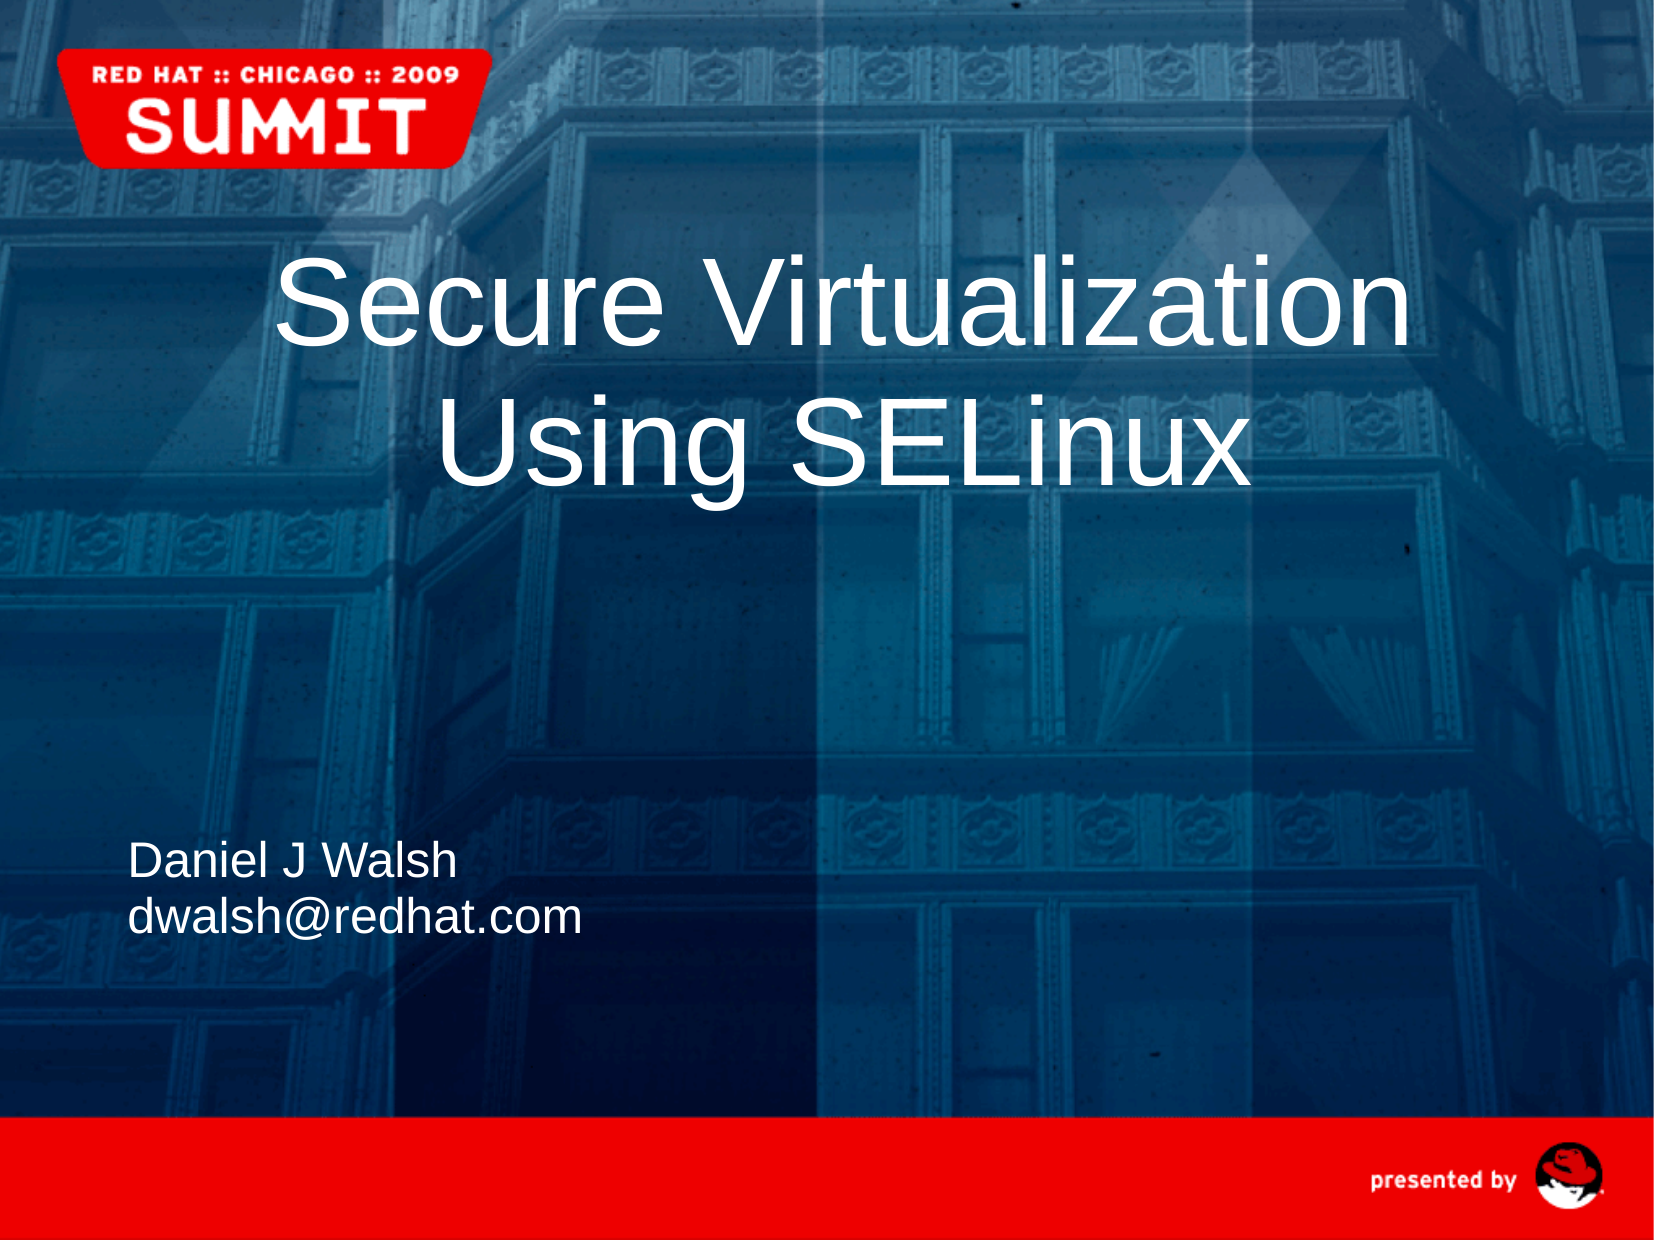

Secure Virtualization Using SELinux
Daniel J Walsh
dwalsh@redhat.com